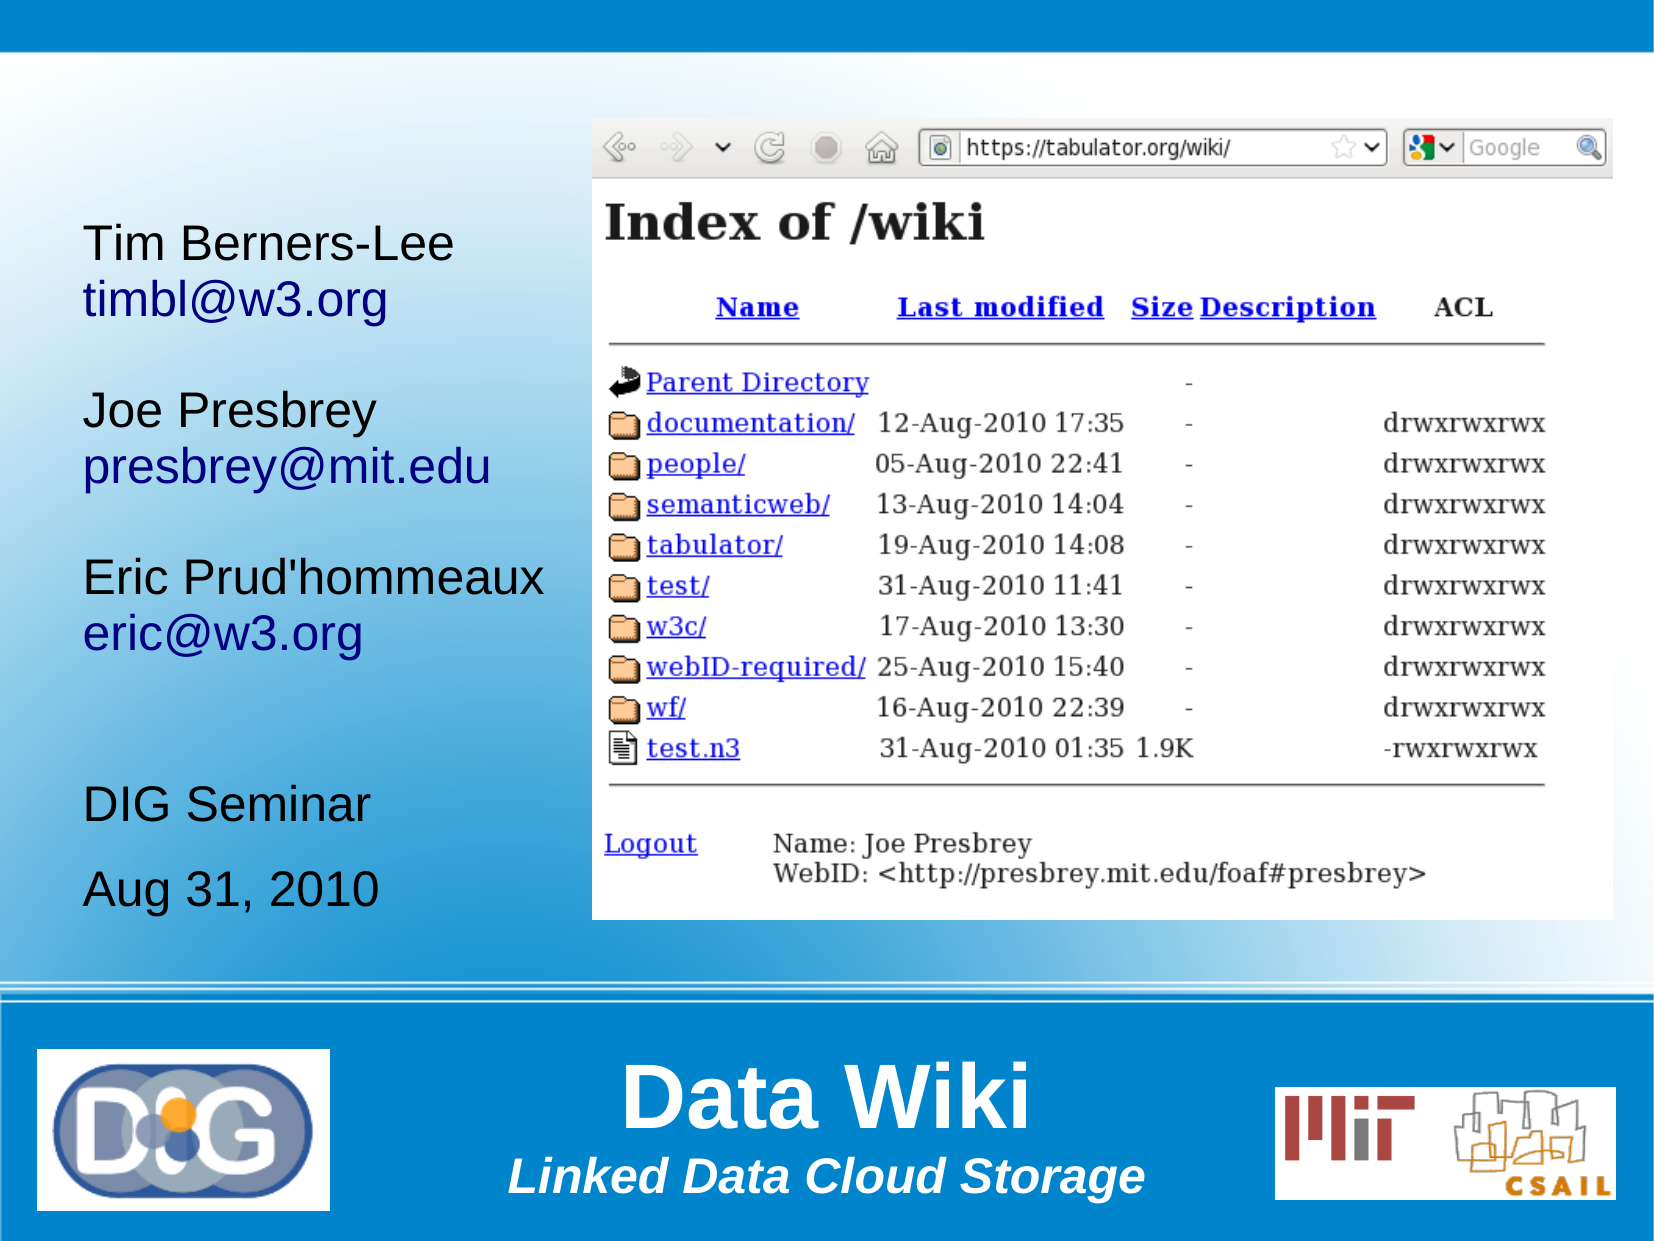

Tim Berners-Lee
timbl@w3.org
Joe Presbrey
presbrey@mit.edu
Eric Prud'hommeaux
eric@w3.org
DIG Seminar
Aug 31, 2010
# Data Wiki Linked Data Cloud Storage